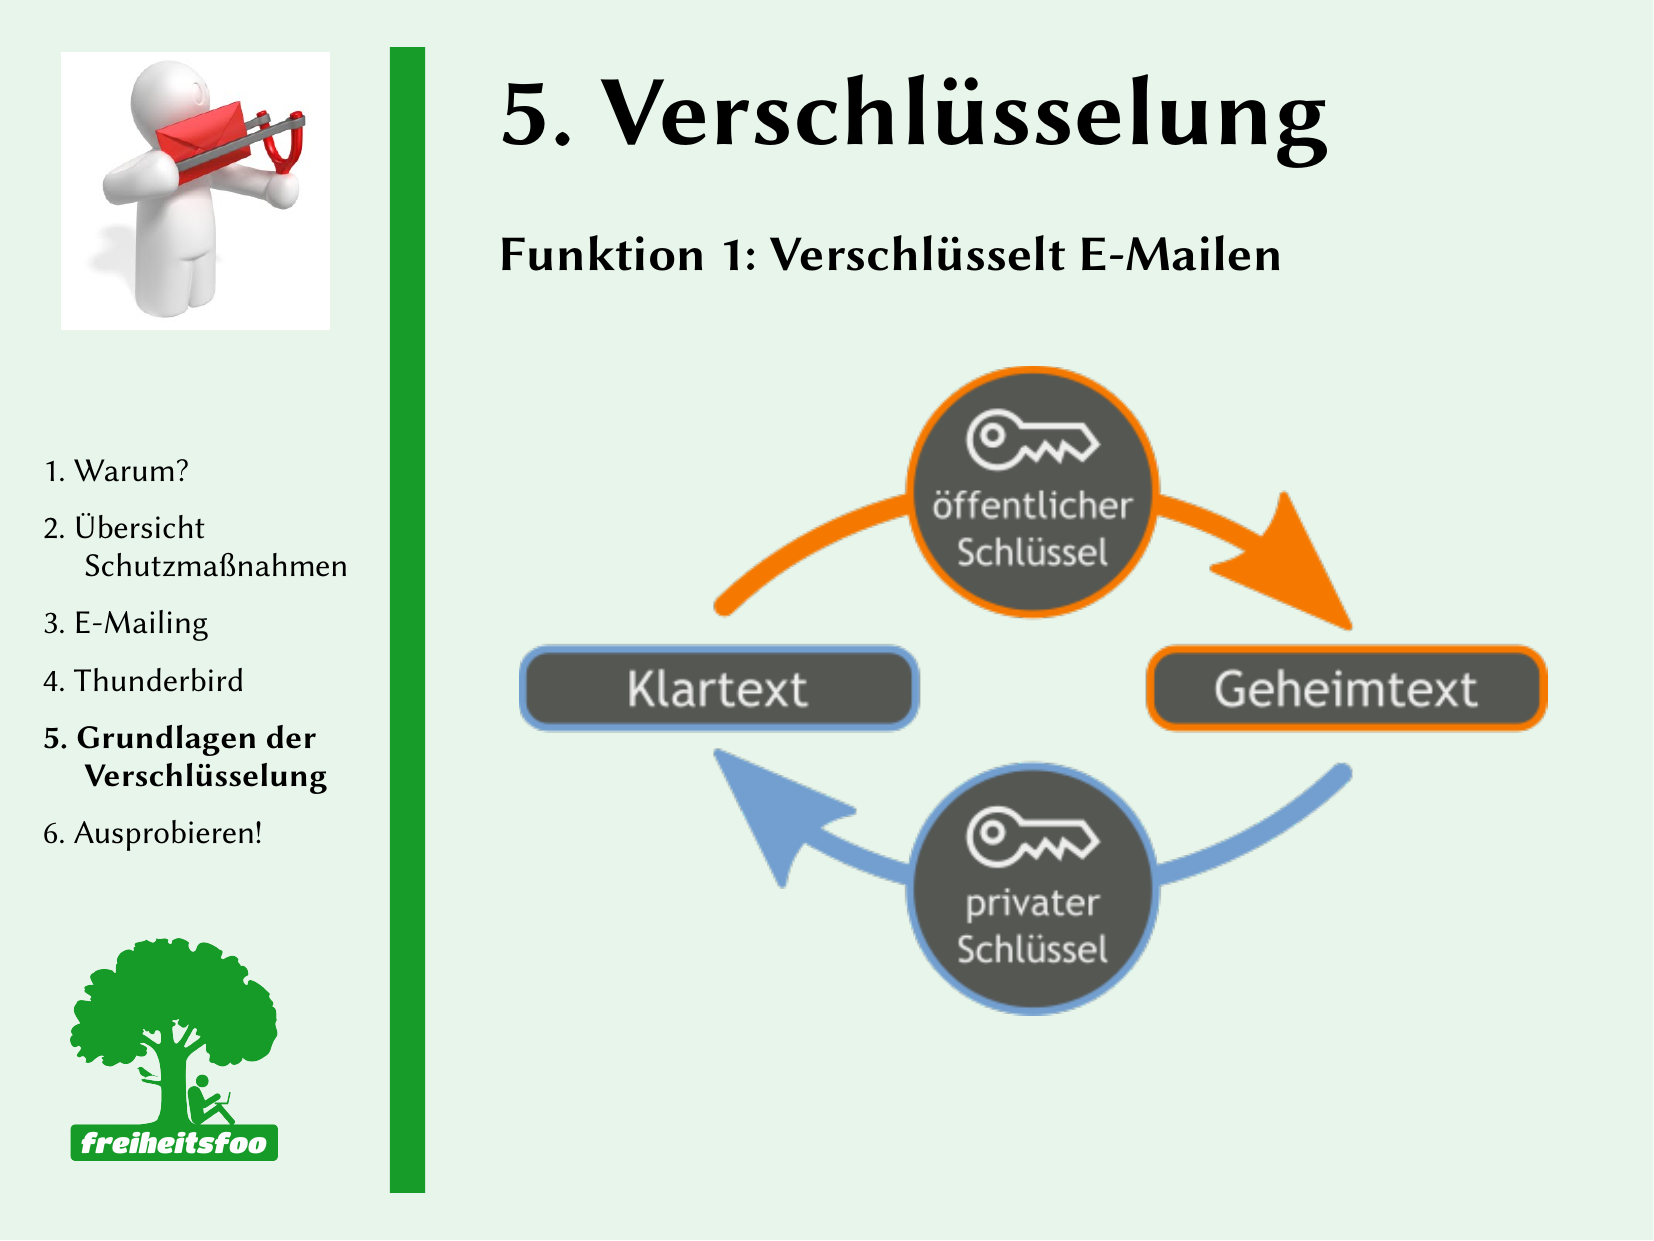

5. Verschlüsselung
Funktion 1: Verschlüsselt E-Mailen
1. Warum?
2. Übersicht
 Schutzmaßnahmen
3. E-Mailing
4. Thunderbird
5. Grundlagen der
 Verschlüsselung
6. Ausprobieren!